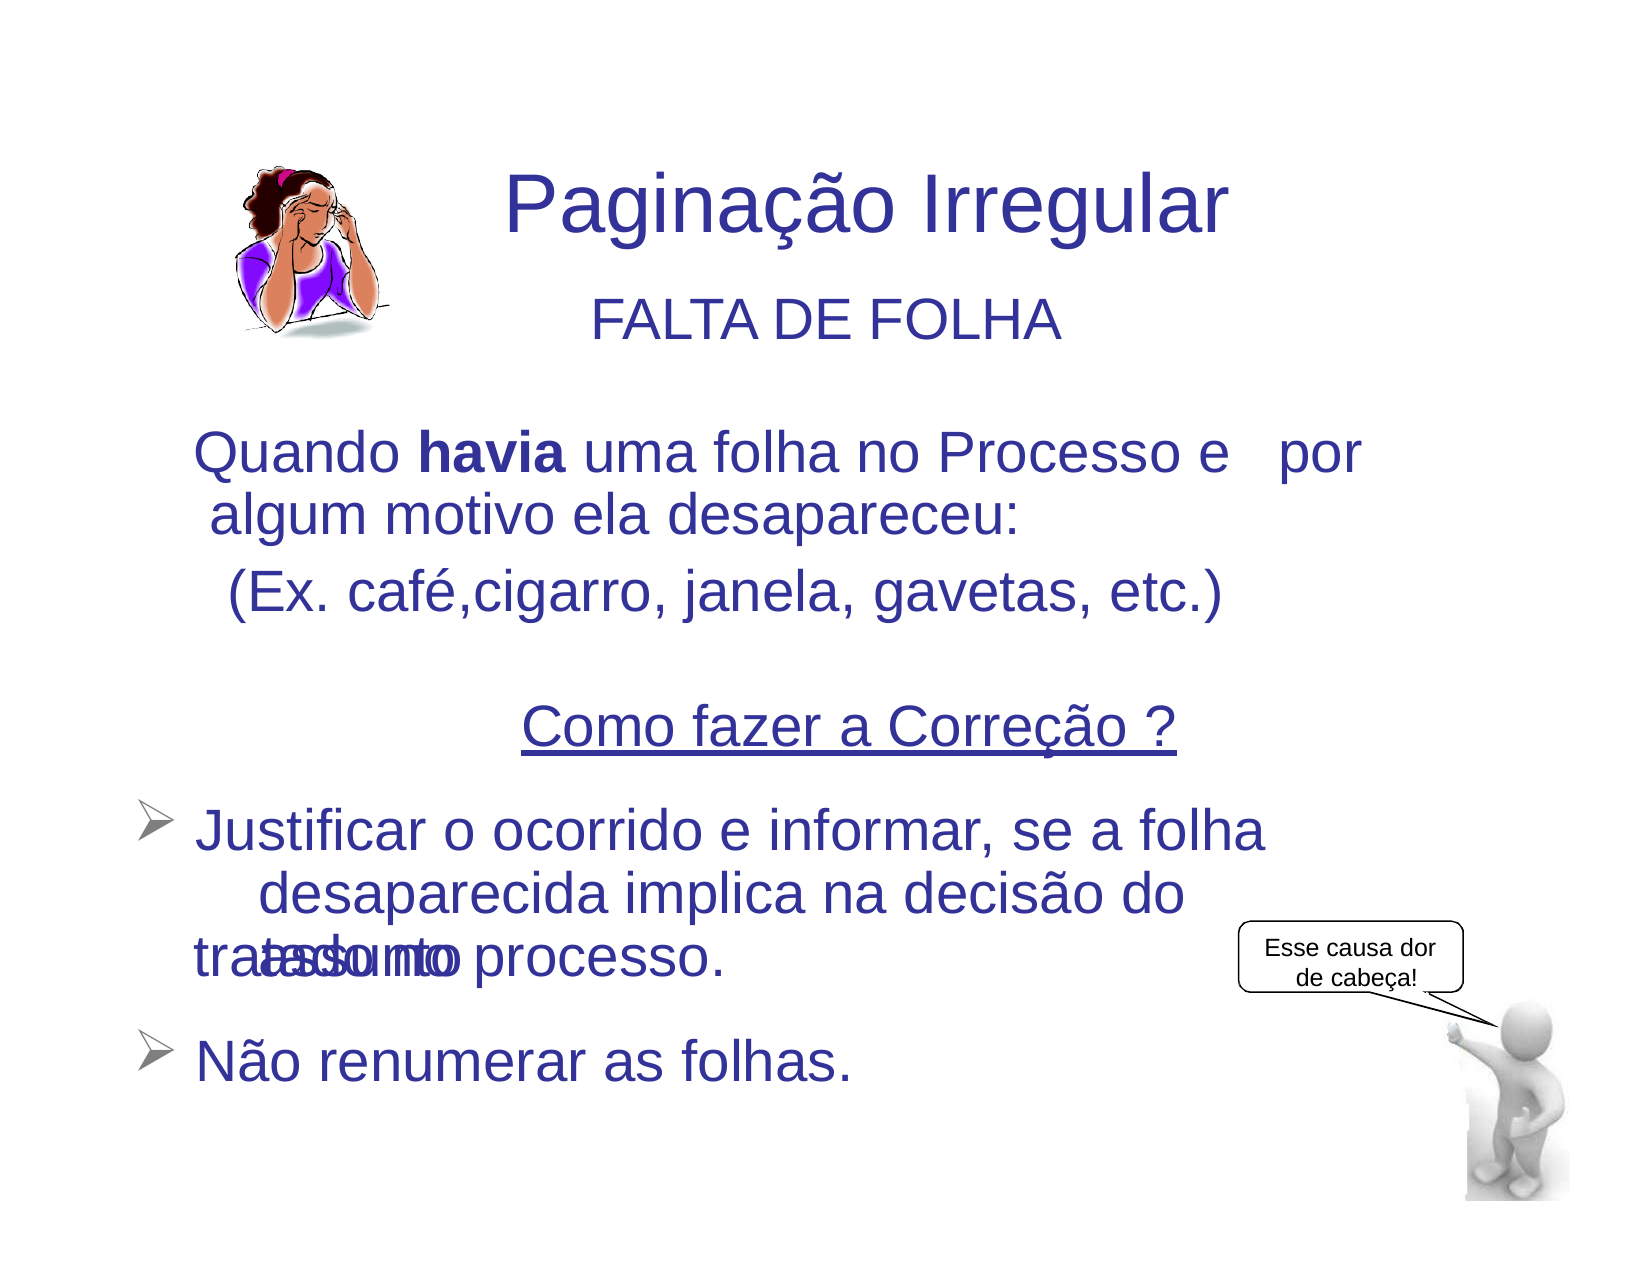

# Paginação Irregular
FALTA DE FOLHA
Quando havia uma folha no Processo e	por algum motivo ela desapareceu:
(Ex. café,cigarro, janela, gavetas, etc.)
Como fazer a Correção ?
Justificar o ocorrido e informar, se a folha desaparecida implica na decisão do assunto
tratado no processo.
Não renumerar as folhas.
Esse causa dor de cabeça!